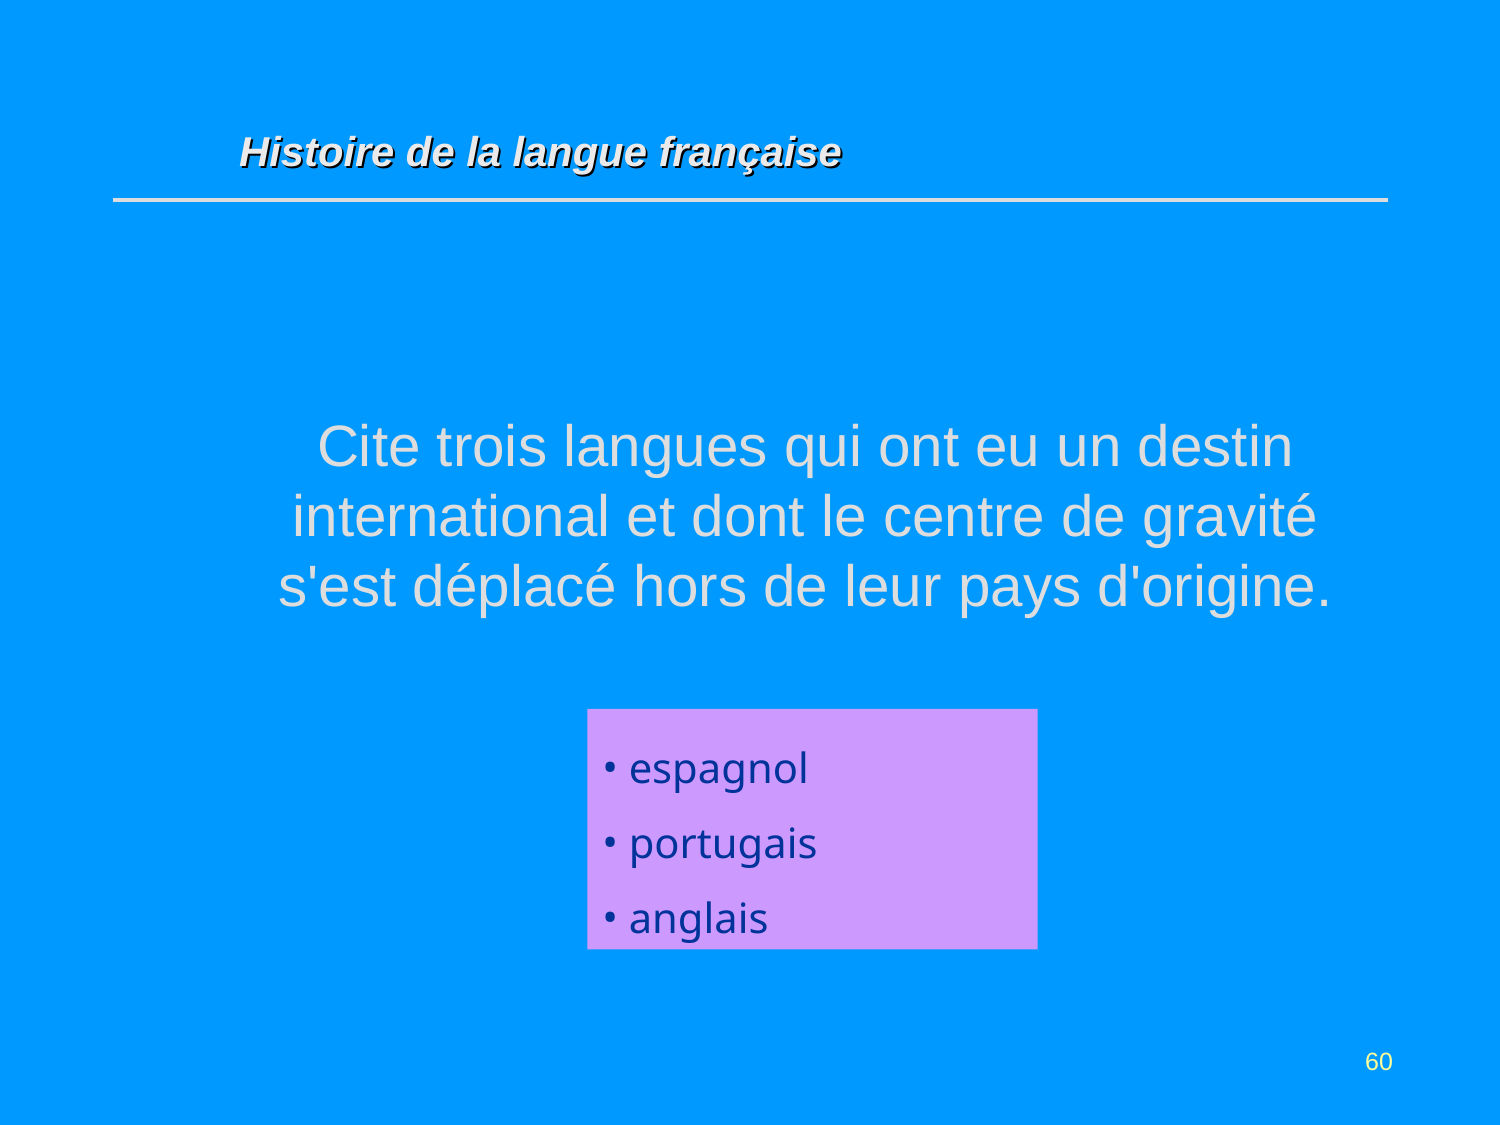

Histoire de la langue française
Cite trois langues qui ont eu un destin international et dont le centre de gravité s'est déplacé hors de leur pays d'origine.
 espagnol
 portugais
 anglais
60